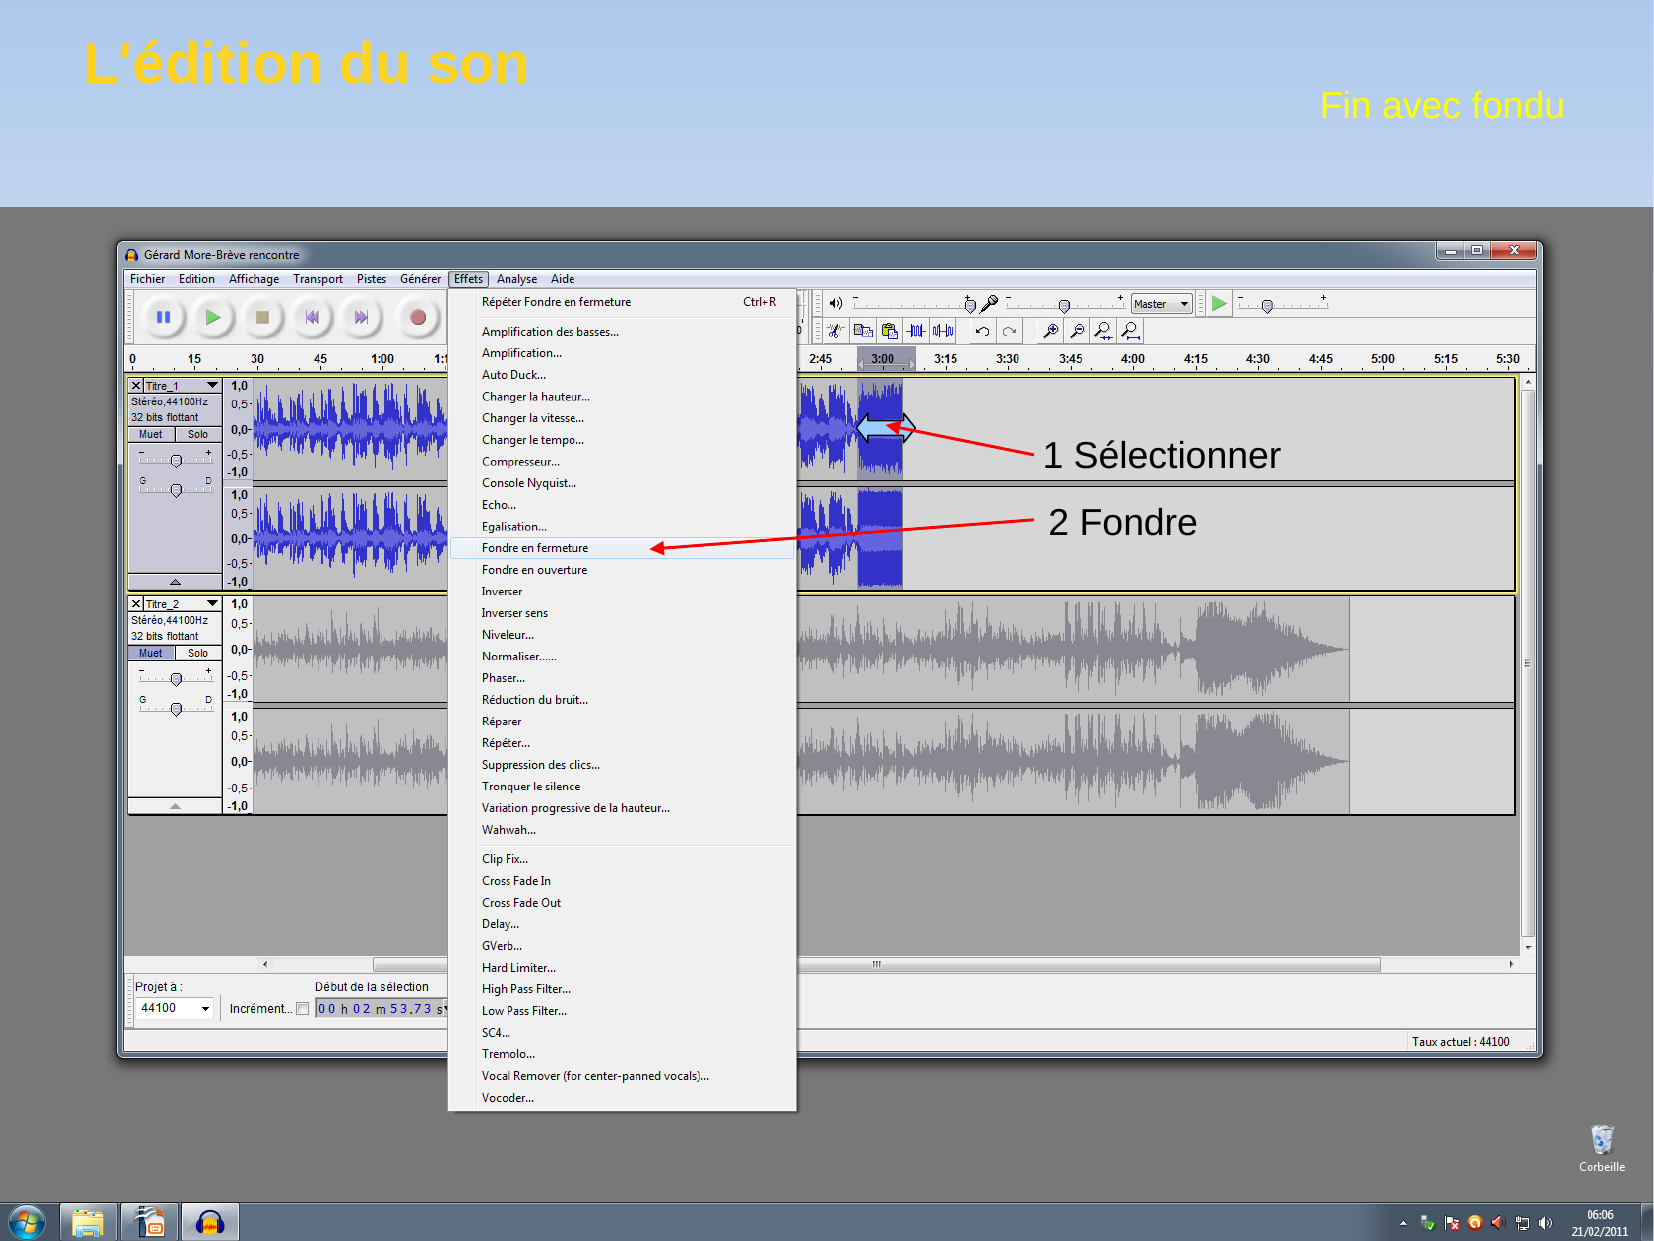

L'édition du son
 Fin avec fondu
#
1 Sélectionner
2 Fondre